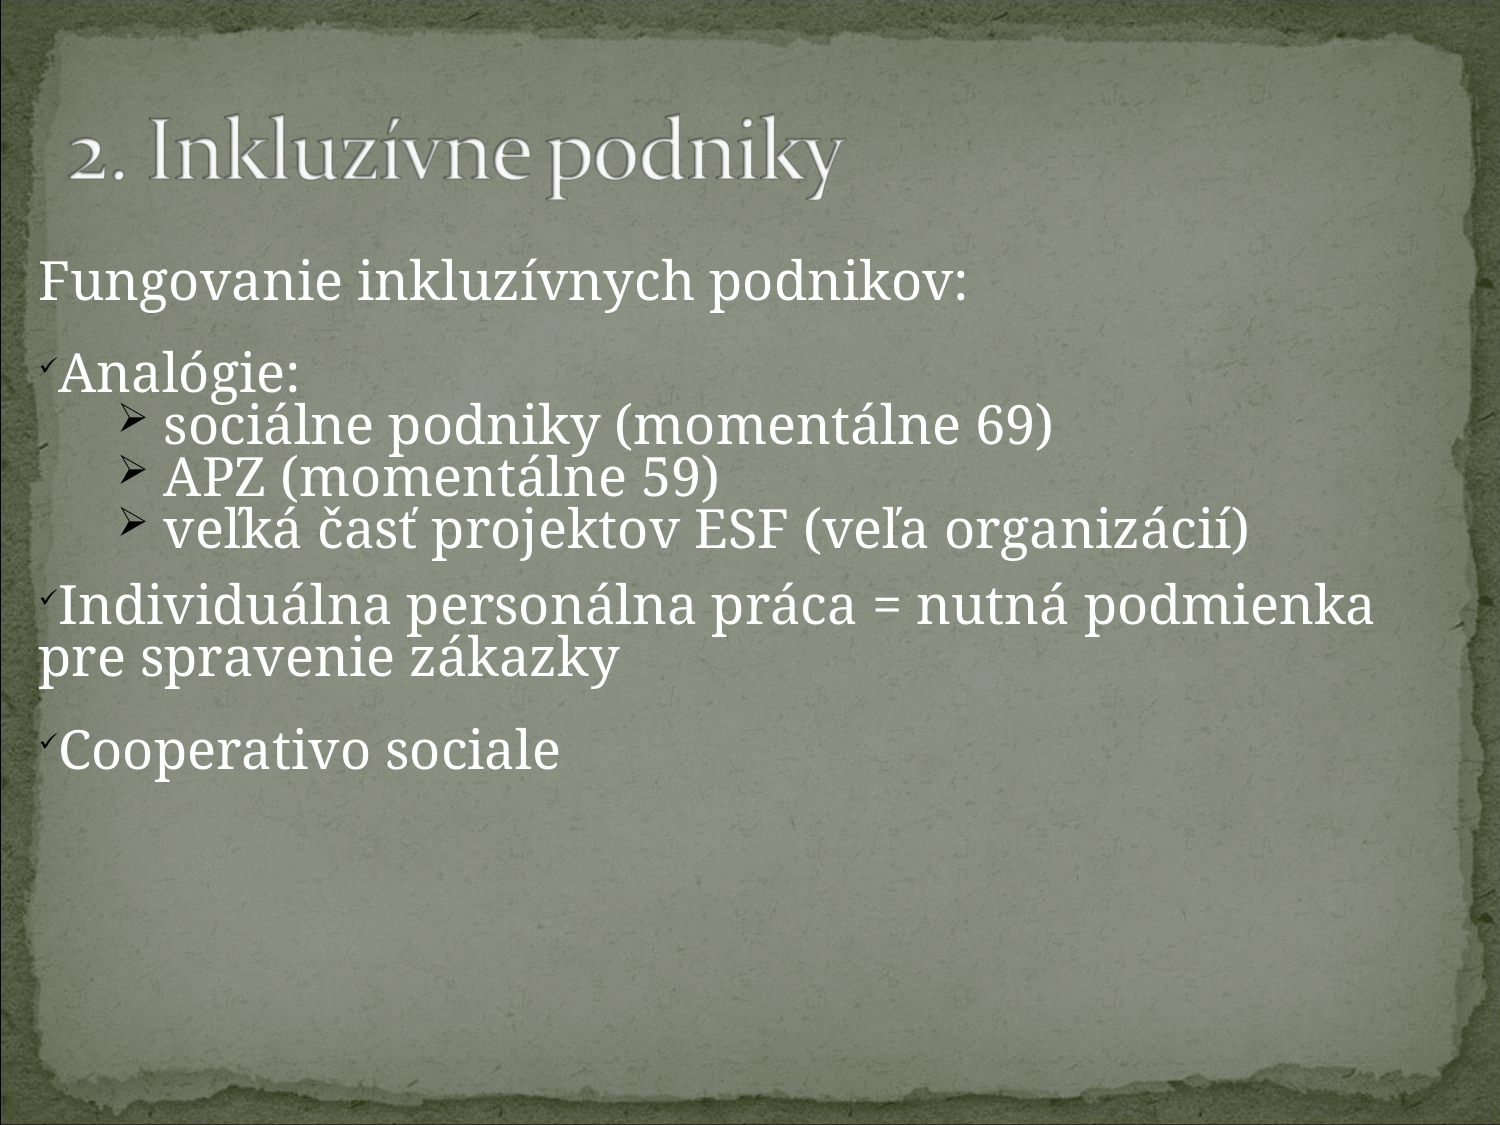

# Fungovanie inkluzívnych podnikov:
Analógie:
sociálne podniky (momentálne 69)
APZ (momentálne 59)
veľká časť projektov ESF (veľa organizácií)
Individuálna personálna práca = nutná podmienka pre spravenie zákazky
Cooperativo sociale